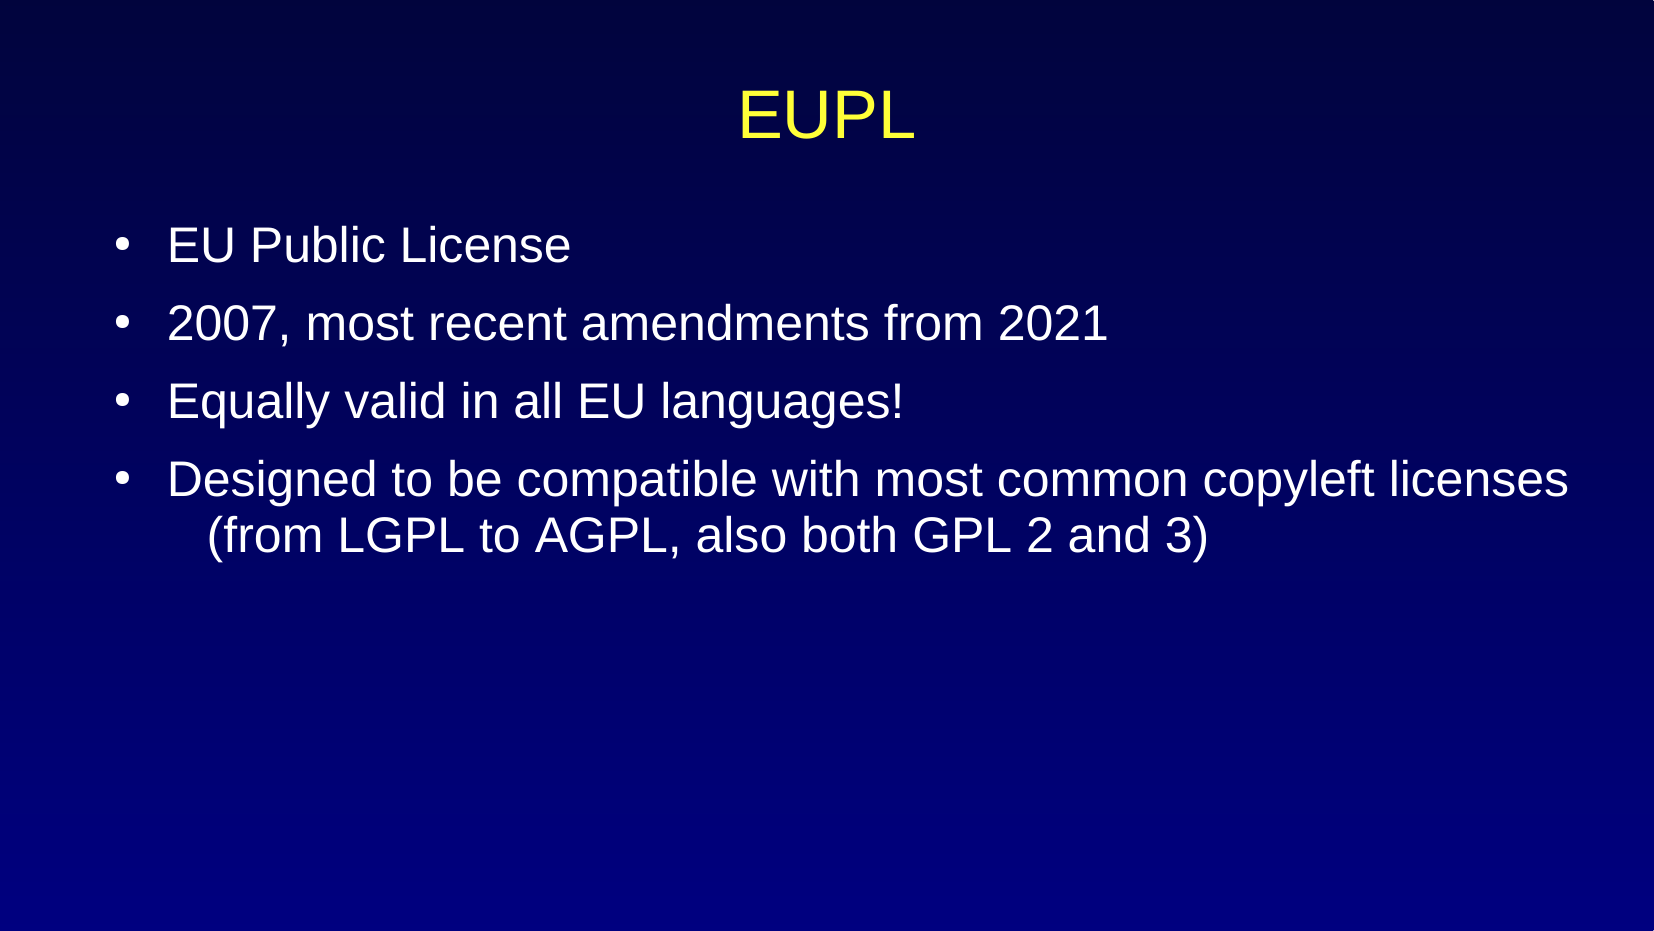

# EUPL
EU Public License
2007, most recent amendments from 2021
Equally valid in all EU languages!
Designed to be compatible with most common copyleft licenses (from LGPL to AGPL, also both GPL 2 and 3)